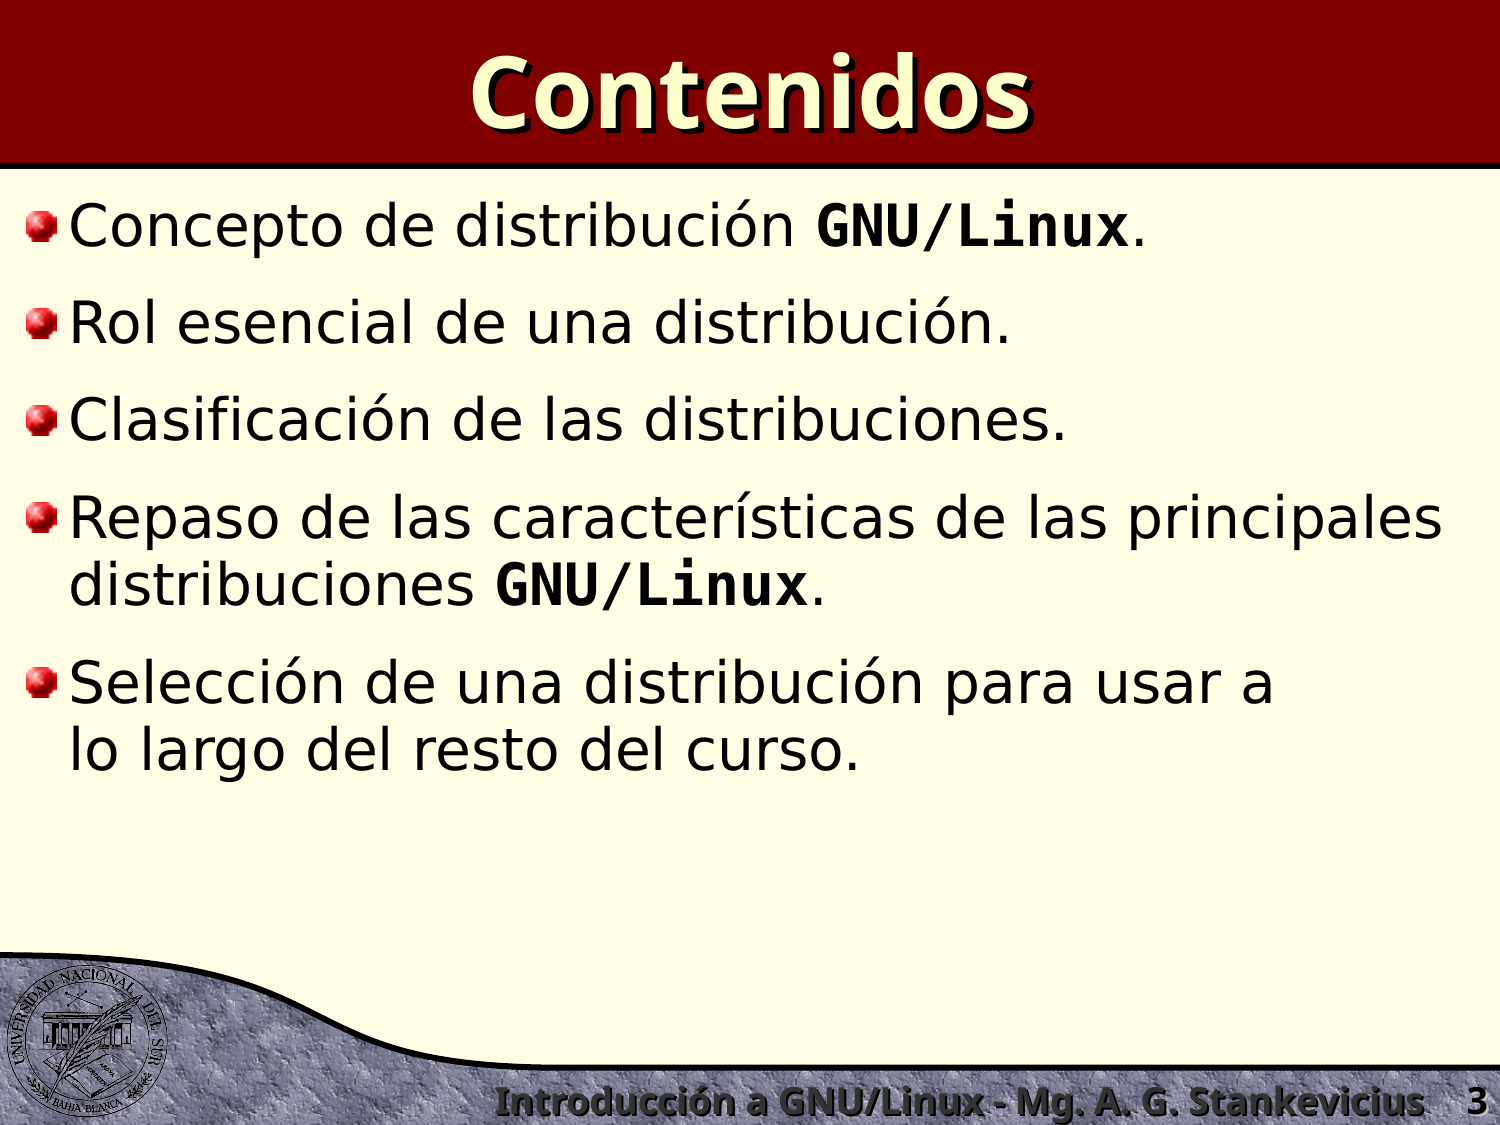

# Contenidos
Concepto de distribución GNU/Linux.
Rol esencial de una distribución.
Clasificación de las distribuciones.
Repaso de las características de las principales distribuciones GNU/Linux.
Selección de una distribución para usar a
lo largo del resto del curso.
3